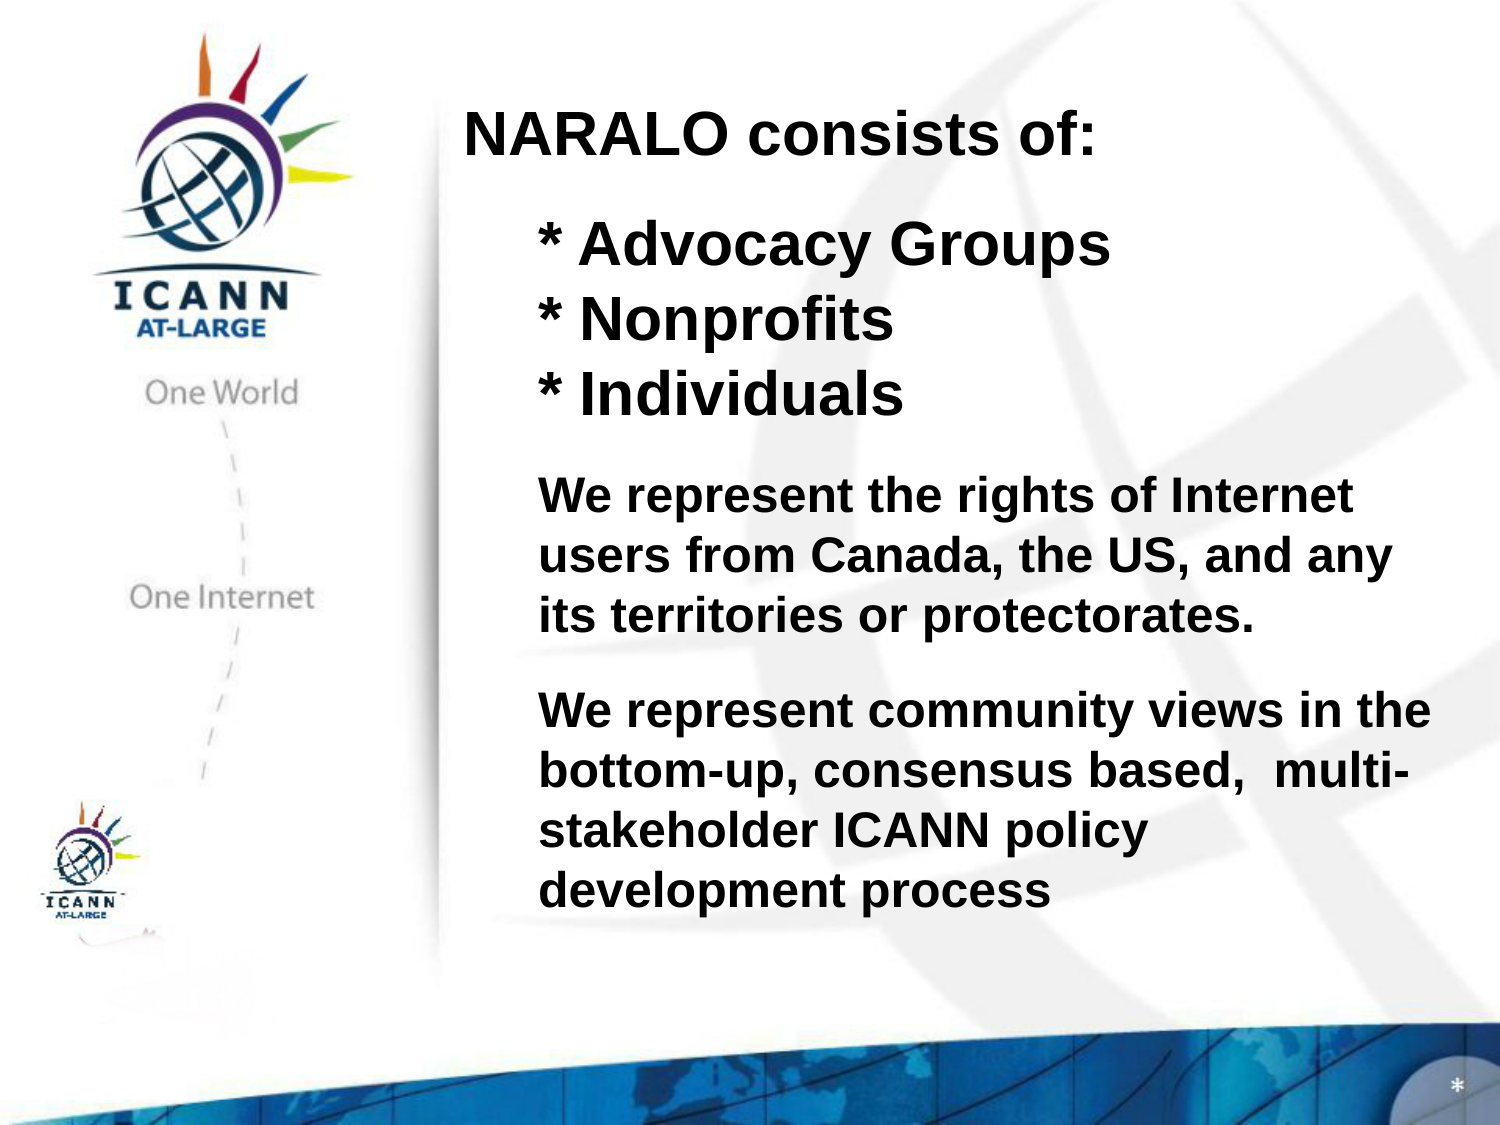

NARALO consists of:
* Advocacy Groups
* Nonprofits
* Individuals
We represent the rights of Internet users from Canada, the US, and any its territories or protectorates.
We represent community views in the bottom-up, consensus based, multi-stakeholder ICANN policy development process
#